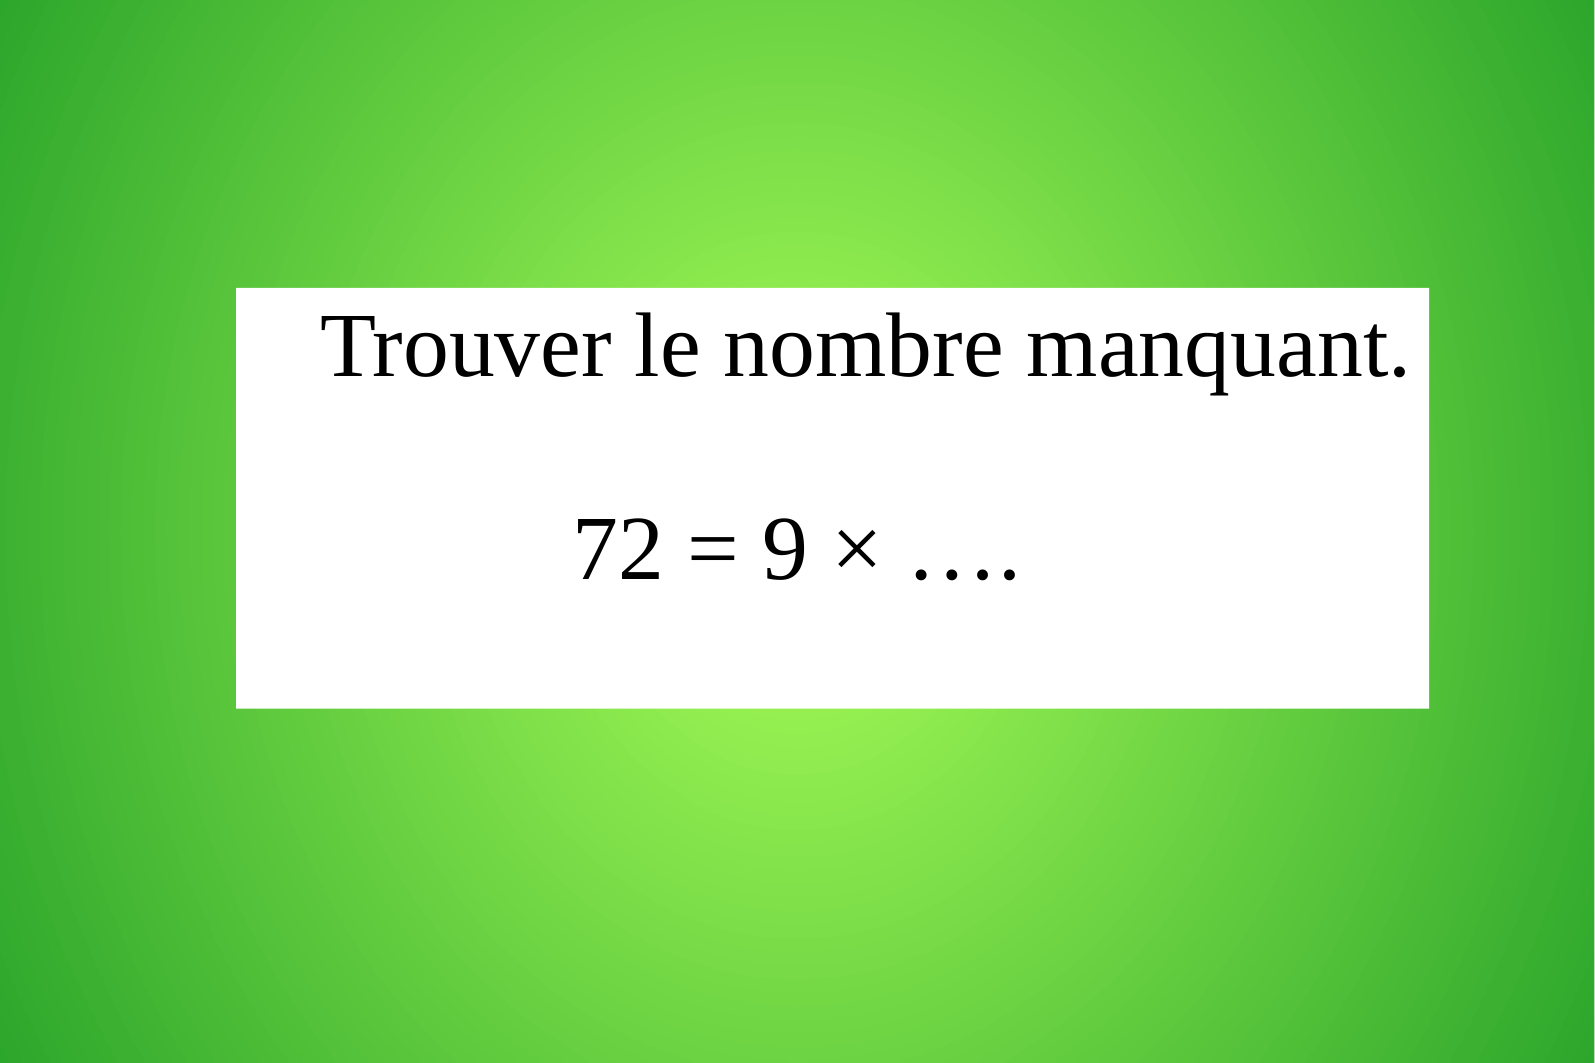

Trouver le nombre manquant.
 72 = 9 × ….